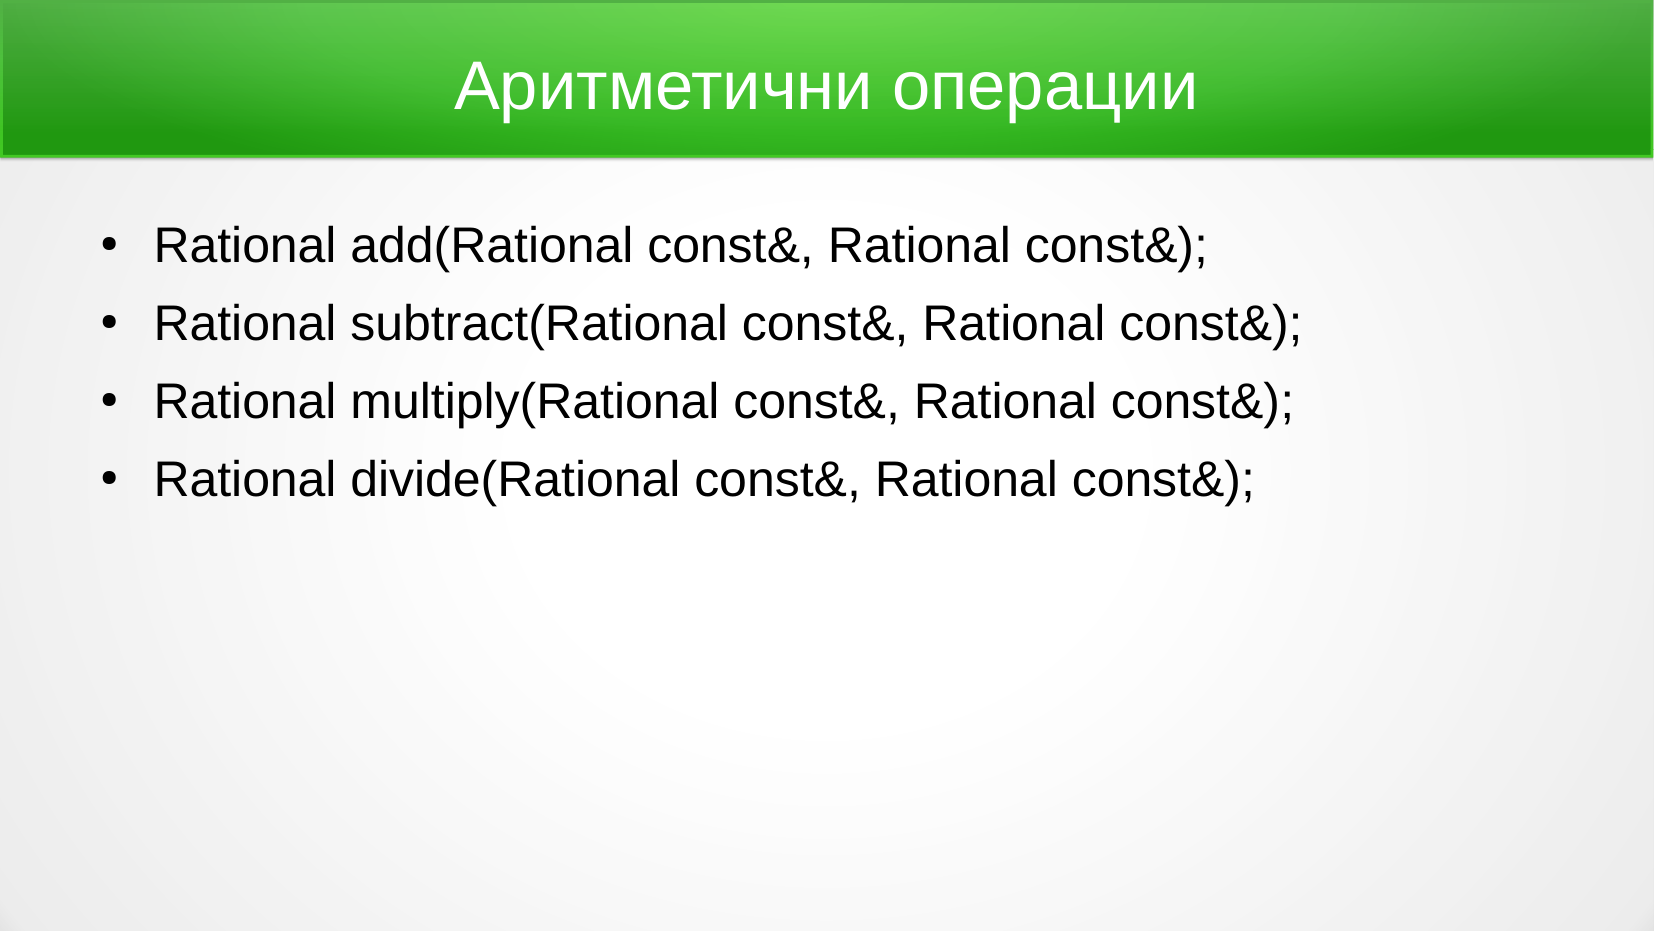

# Аритметични операции
Rational add(Rational const&, Rational const&);
Rational subtract(Rational const&, Rational const&);
Rational multiply(Rational const&, Rational const&);
Rational divide(Rational const&, Rational const&);